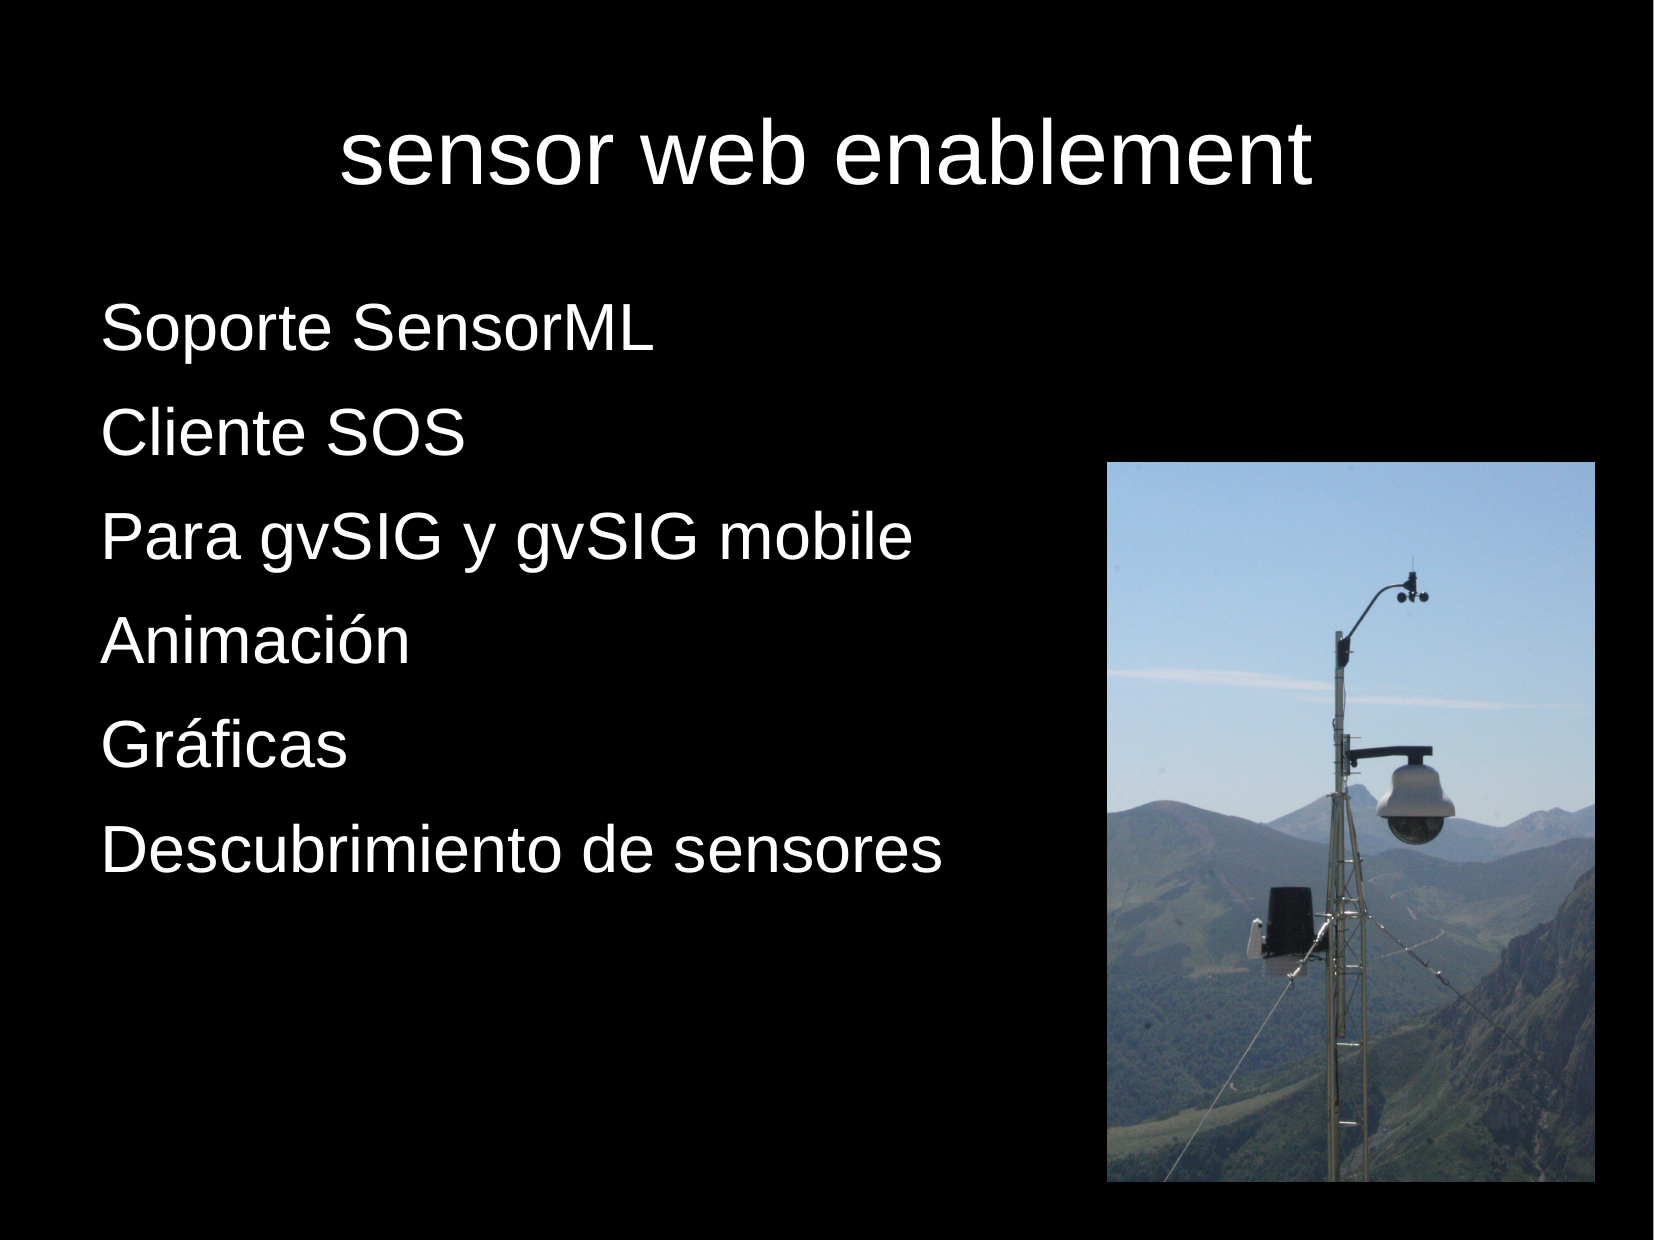

# sensor web enablement
Soporte SensorML
Cliente SOS
Para gvSIG y gvSIG mobile
Animación
Gráficas
Descubrimiento de sensores